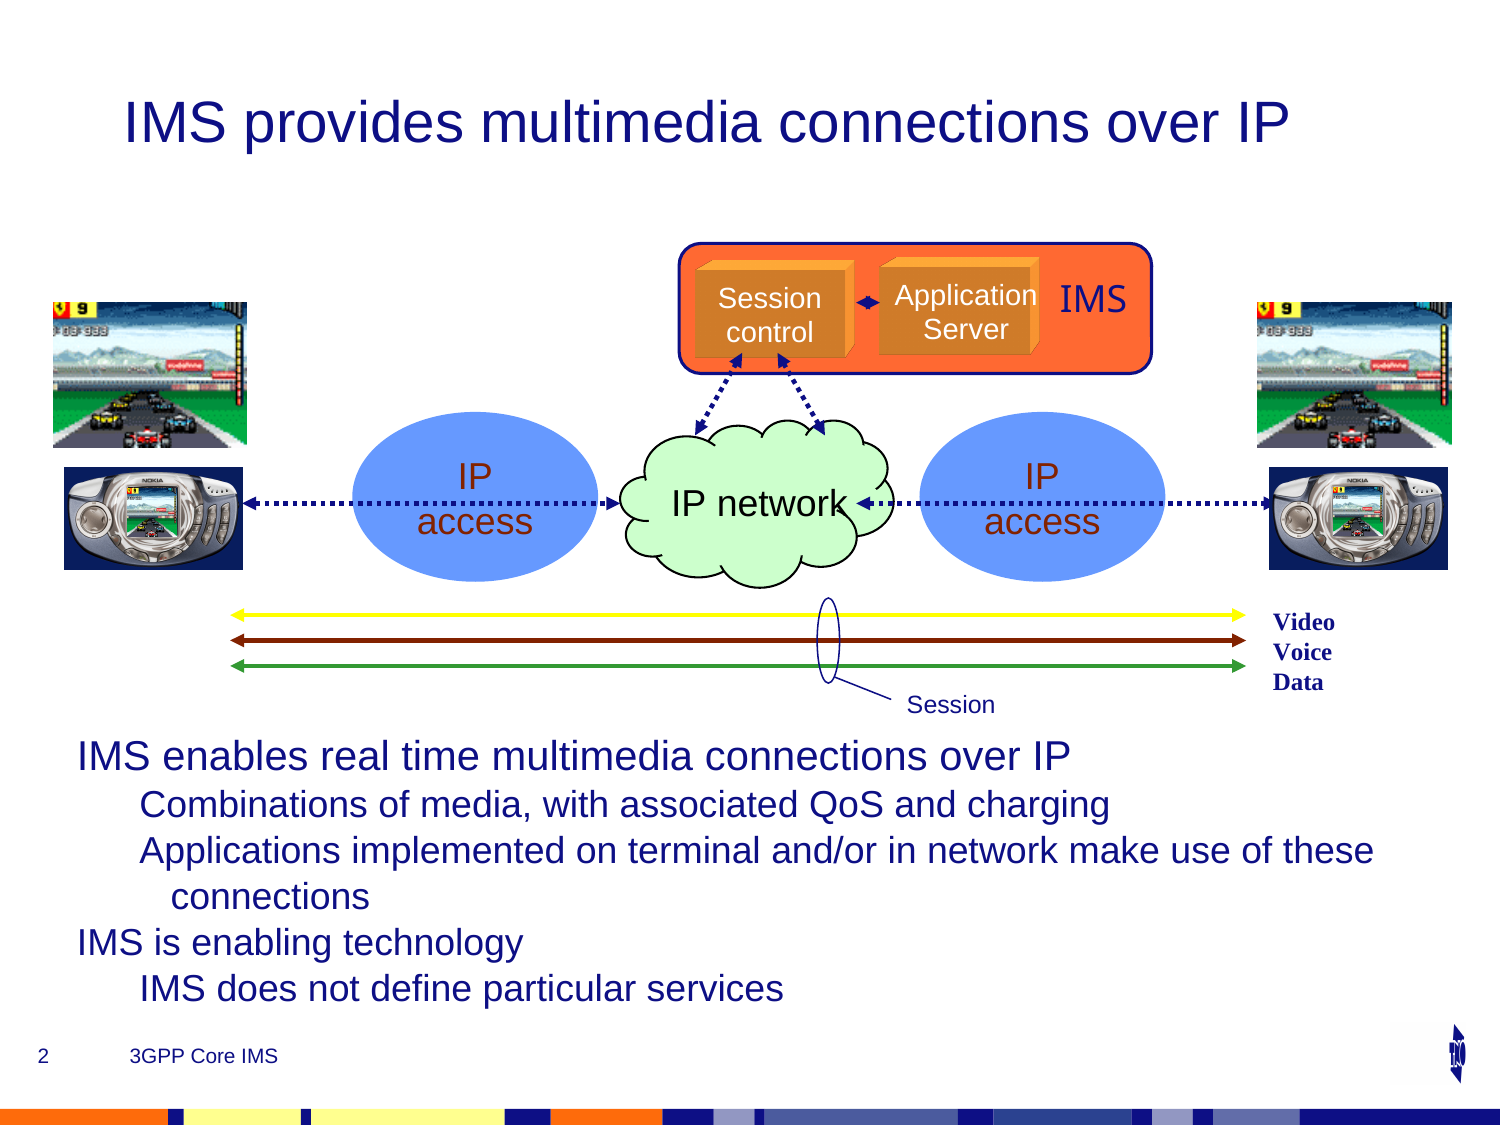

# IMS provides multimedia connections over IP
Application
Server
IMS
Session
control
IP
access
IP
access
IP network
Video
Voice
Data
Session
IMS enables real time multimedia connections over IP
Combinations of media, with associated QoS and charging
Applications implemented on terminal and/or in network make use of these connections
IMS is enabling technology
IMS does not define particular services
2
3GPP Core IMS